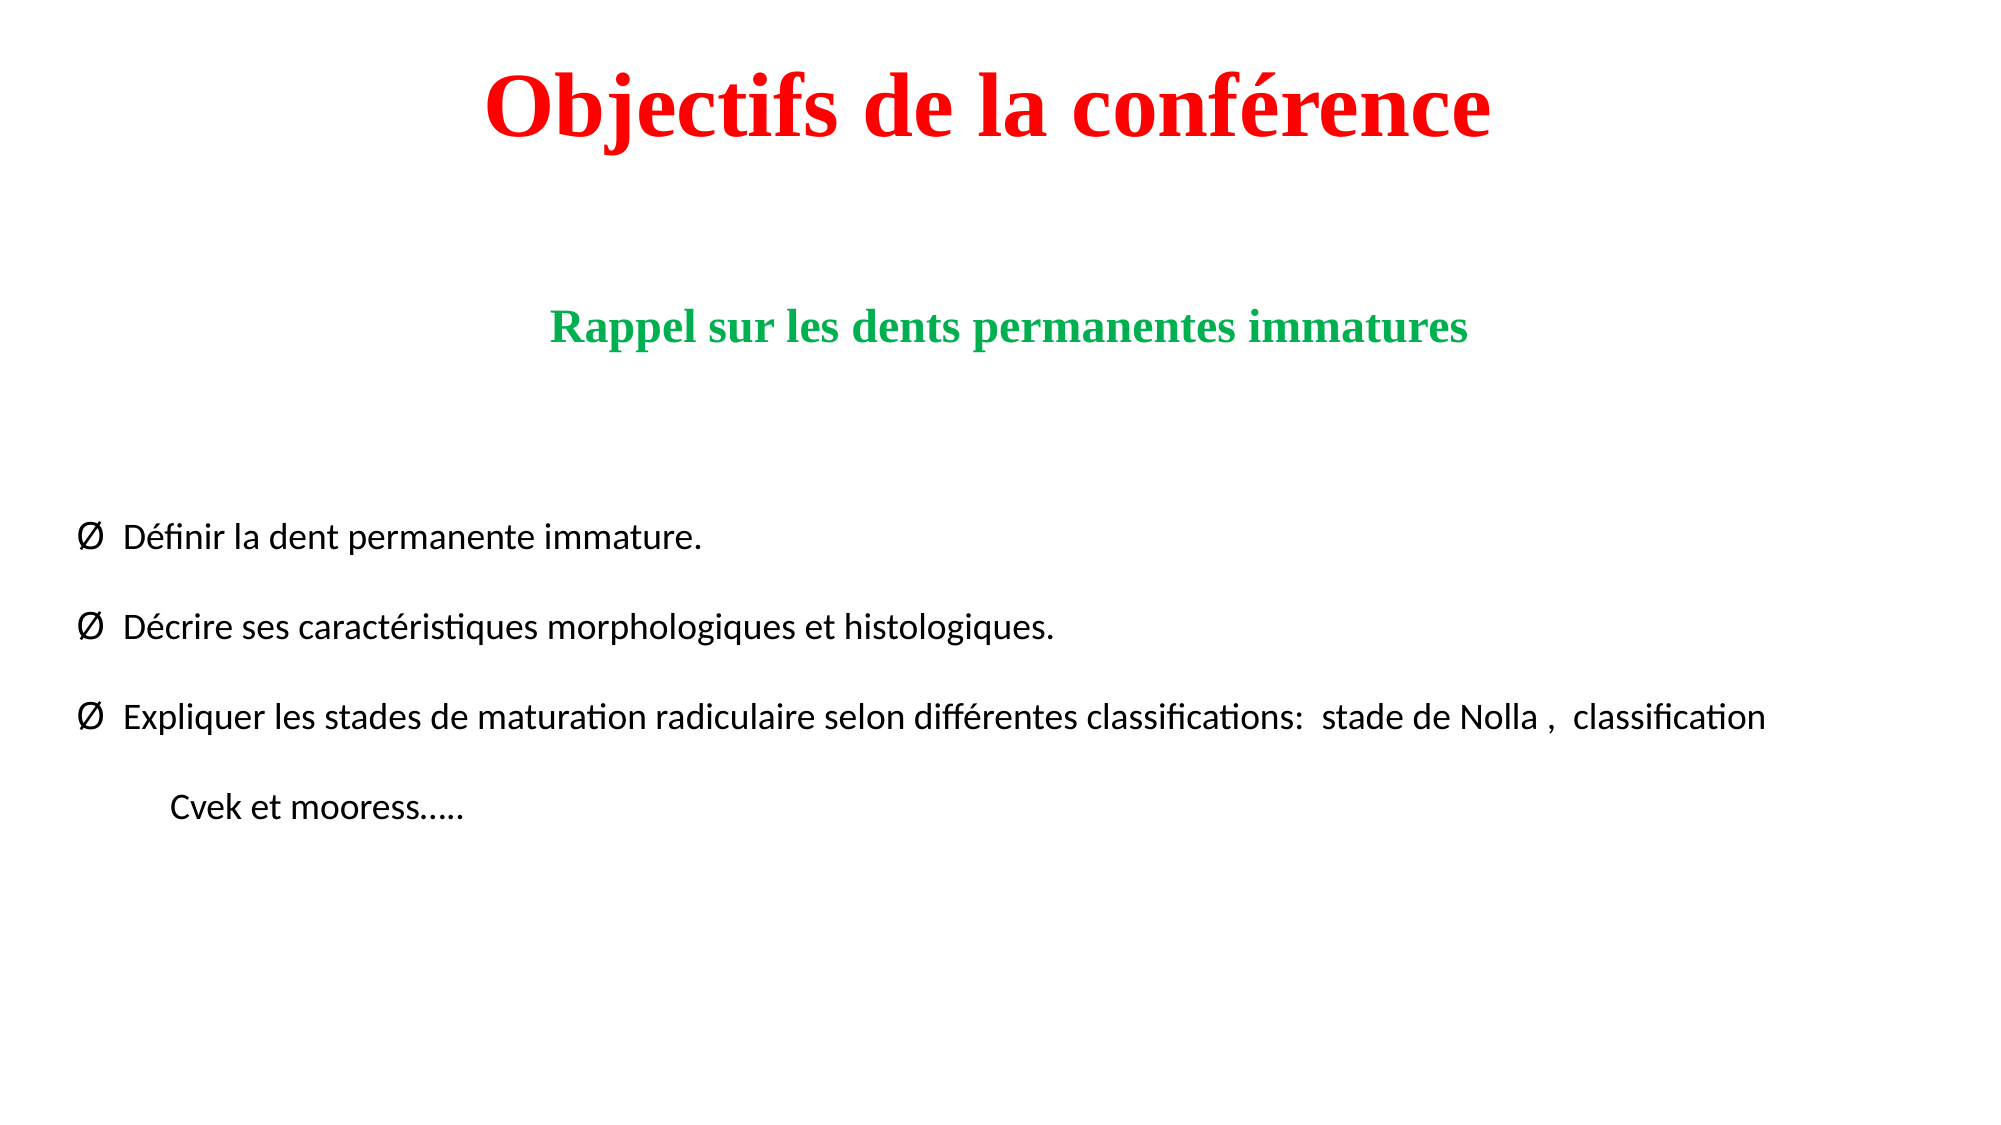

# Objectifs de la conférence
 Rappel sur les dents permanentes immatures
Définir la dent permanente immature.
Décrire ses caractéristiques morphologiques et histologiques.
Expliquer les stades de maturation radiculaire selon différentes classifications: stade de Nolla , classification Cvek et mooress…..